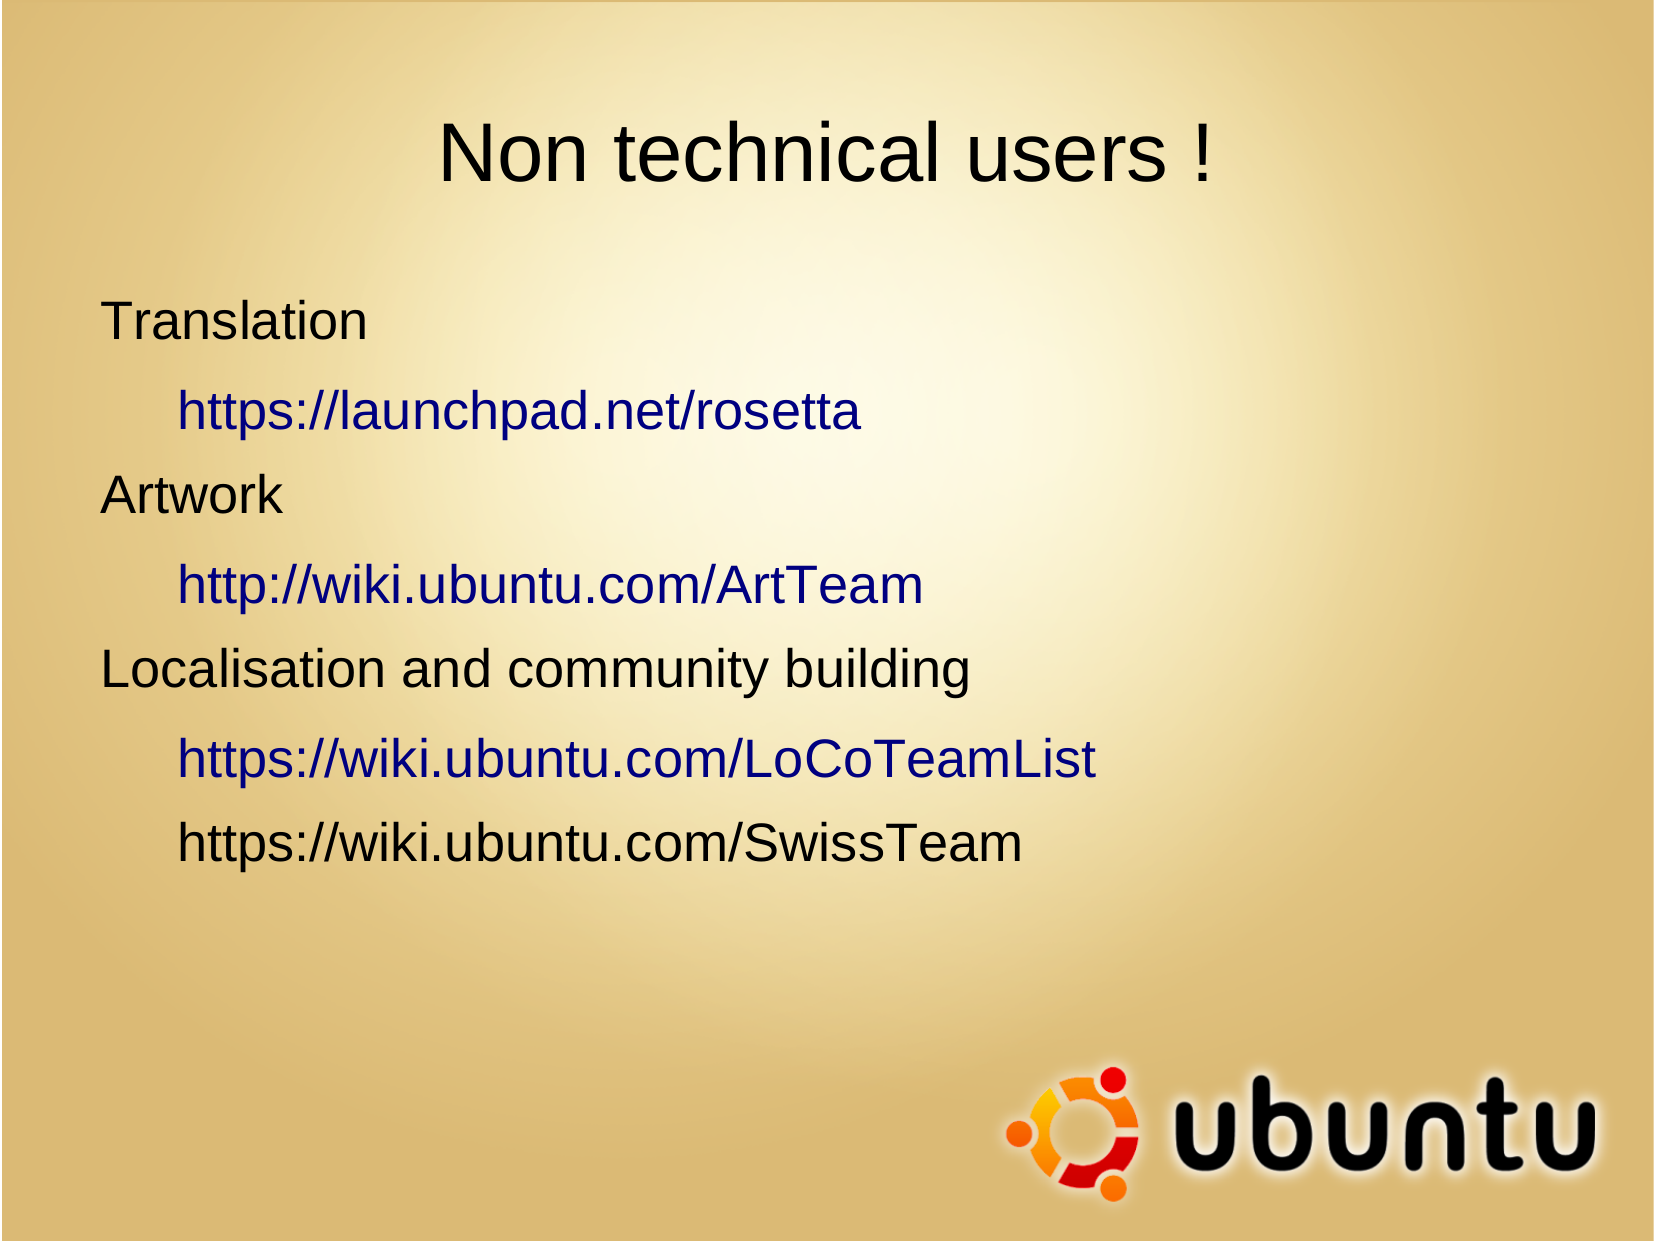

# Non technical users !
Translation
https://launchpad.net/rosetta
Artwork
http://wiki.ubuntu.com/ArtTeam
Localisation and community building
https://wiki.ubuntu.com/LoCoTeamList
https://wiki.ubuntu.com/SwissTeam